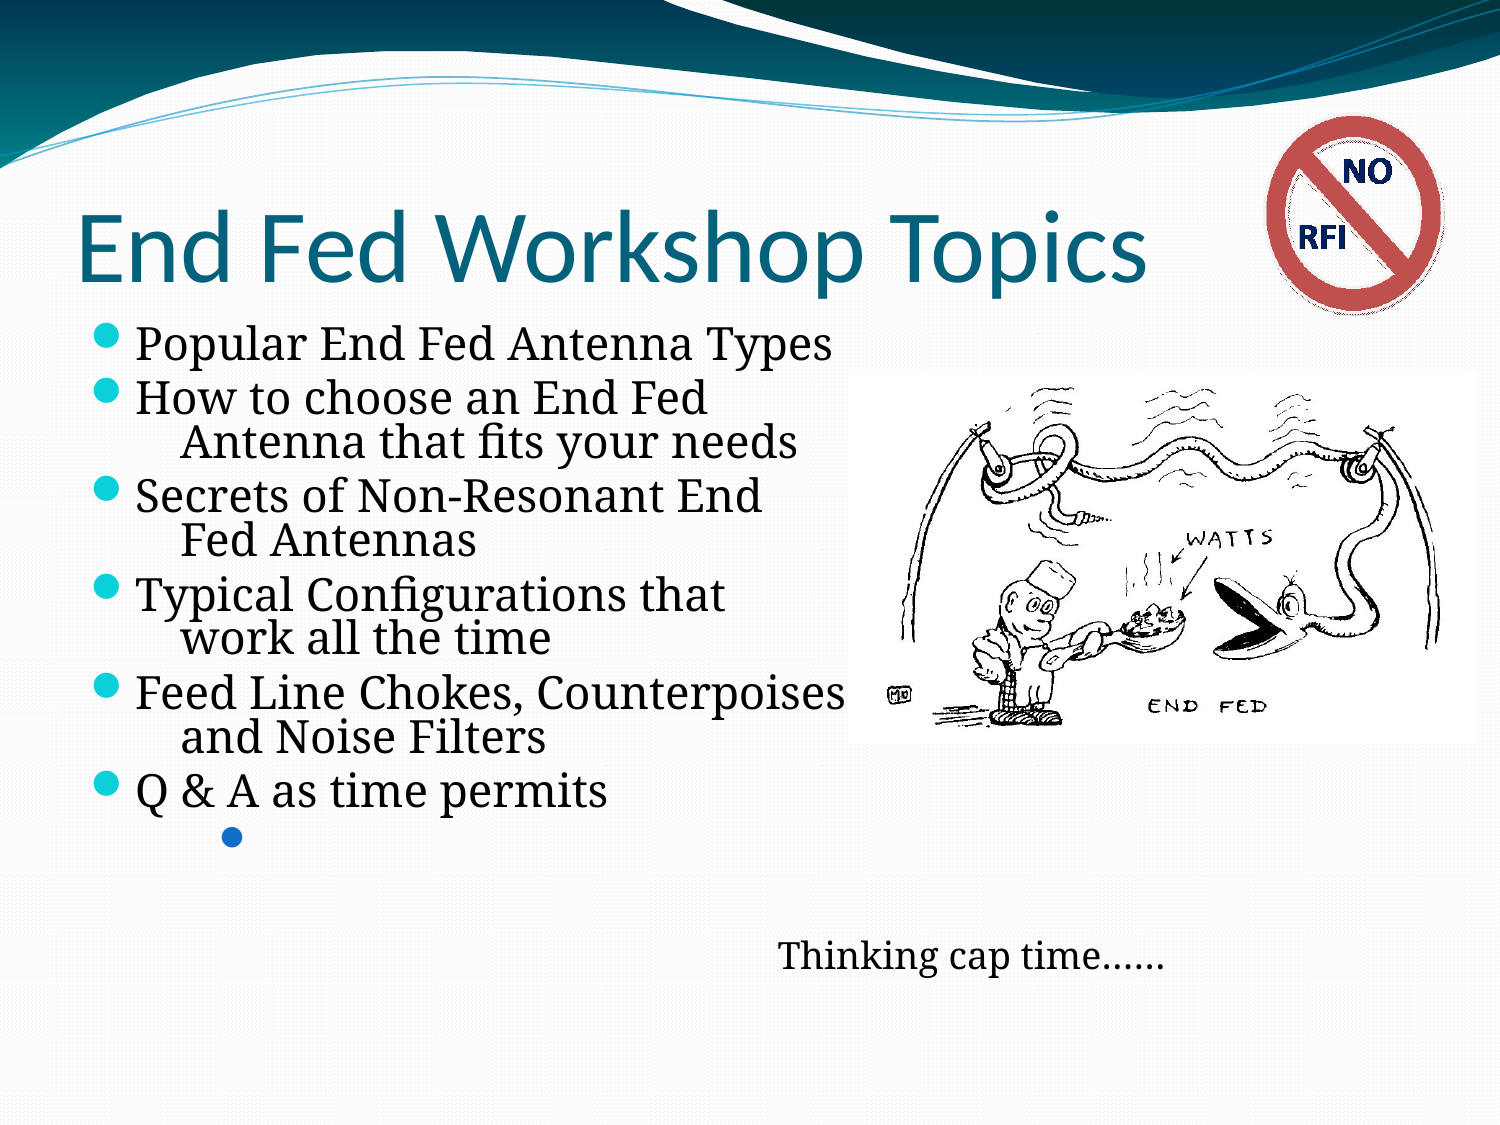

# End Fed Workshop Topics
Popular End Fed Antenna Types
How to choose an End Fed Antenna that fits your needs
Secrets of Non-Resonant End Fed Antennas
Typical Configurations that work all the time
Feed Line Chokes, Counterpoises and Noise Filters
Q & A as time permits
Thinking cap time……